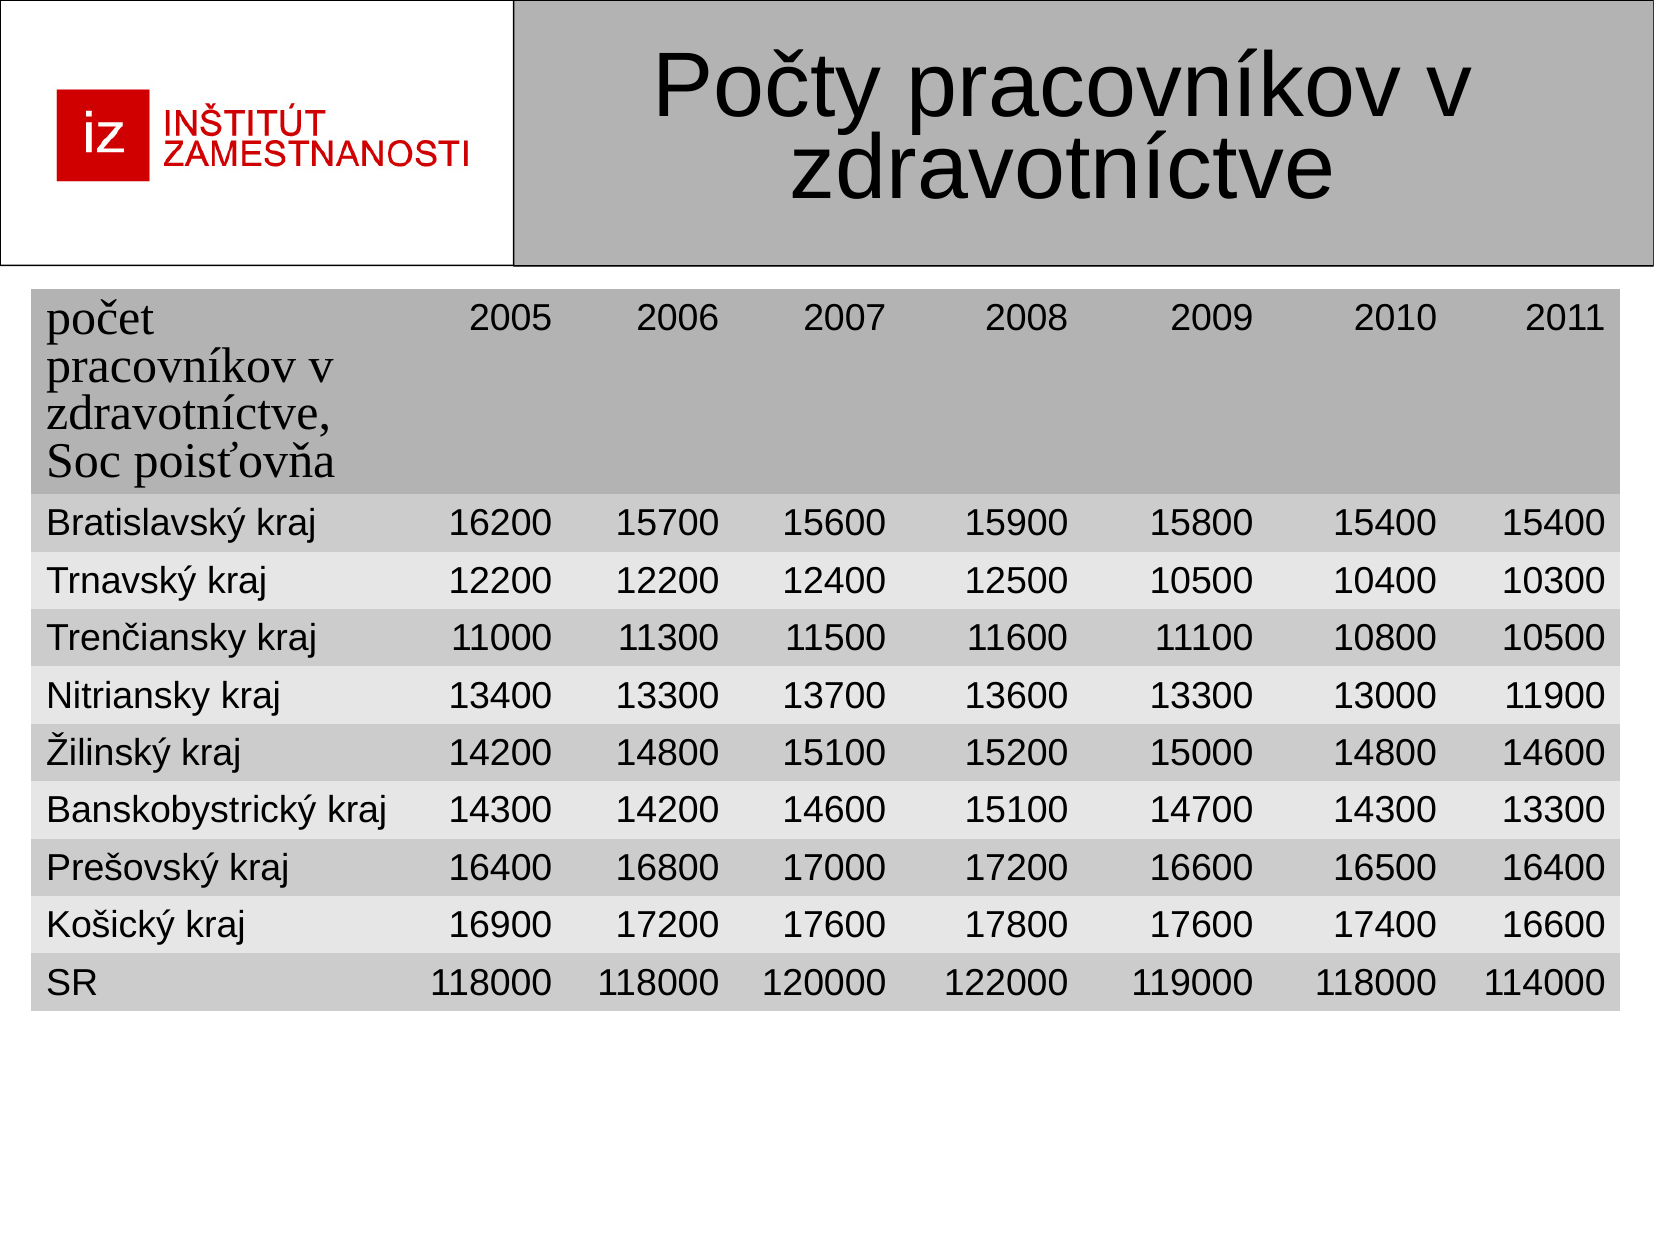

# Počty pracovníkov v zdravotníctve
| počet pracovníkov v zdravotníctve, Soc poisťovňa | 2005 | 2006 | 2007 | 2008 | 2009 | 2010 | 2011 |
| --- | --- | --- | --- | --- | --- | --- | --- |
| Bratislavský kraj | 16200 | 15700 | 15600 | 15900 | 15800 | 15400 | 15400 |
| Trnavský kraj | 12200 | 12200 | 12400 | 12500 | 10500 | 10400 | 10300 |
| Trenčiansky kraj | 11000 | 11300 | 11500 | 11600 | 11100 | 10800 | 10500 |
| Nitriansky kraj | 13400 | 13300 | 13700 | 13600 | 13300 | 13000 | 11900 |
| Žilinský kraj | 14200 | 14800 | 15100 | 15200 | 15000 | 14800 | 14600 |
| Banskobystrický kraj | 14300 | 14200 | 14600 | 15100 | 14700 | 14300 | 13300 |
| Prešovský kraj | 16400 | 16800 | 17000 | 17200 | 16600 | 16500 | 16400 |
| Košický kraj | 16900 | 17200 | 17600 | 17800 | 17600 | 17400 | 16600 |
| SR | 118000 | 118000 | 120000 | 122000 | 119000 | 118000 | 114000 |